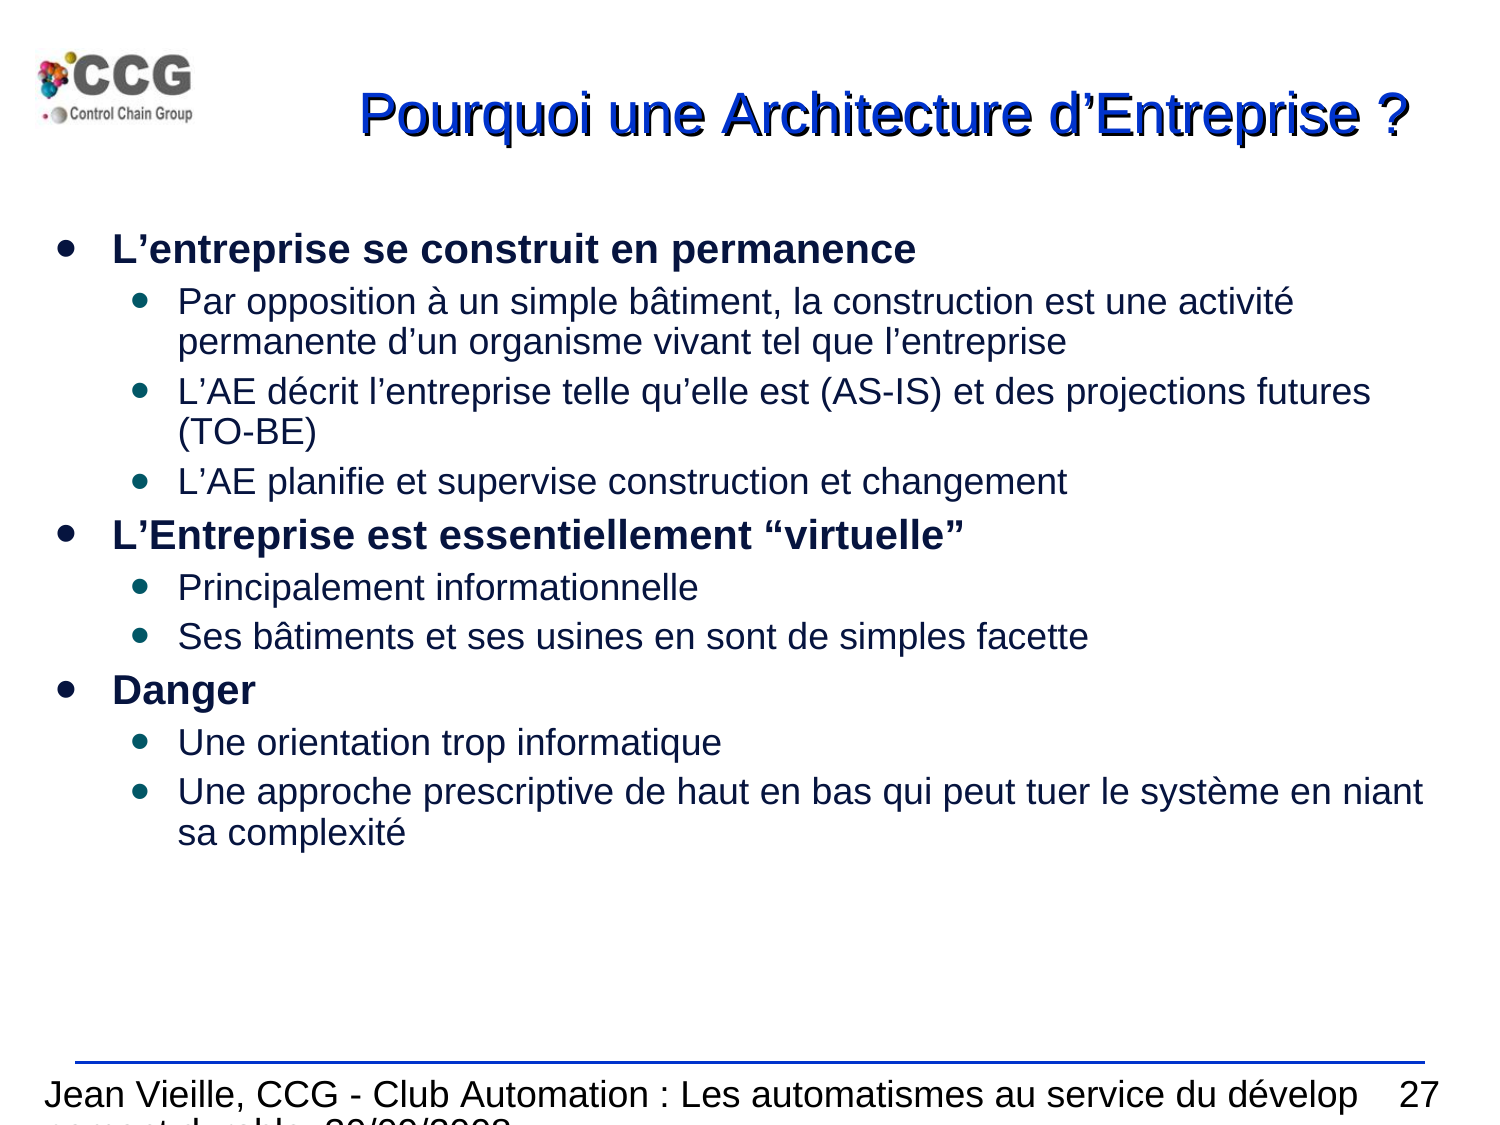

# Pourquoi une Architecture d’Entreprise ?
L’entreprise se construit en permanence
Par opposition à un simple bâtiment, la construction est une activité permanente d’un organisme vivant tel que l’entreprise
L’AE décrit l’entreprise telle qu’elle est (AS-IS) et des projections futures (TO-BE)
L’AE planifie et supervise construction et changement
L’Entreprise est essentiellement “virtuelle”
Principalement informationnelle
Ses bâtiments et ses usines en sont de simples facette
Danger
Une orientation trop informatique
Une approche prescriptive de haut en bas qui peut tuer le système en niant sa complexité
Jean Vieille, CCG - Club Automation : Les automatismes au service du développement durable  30/09/2008
27